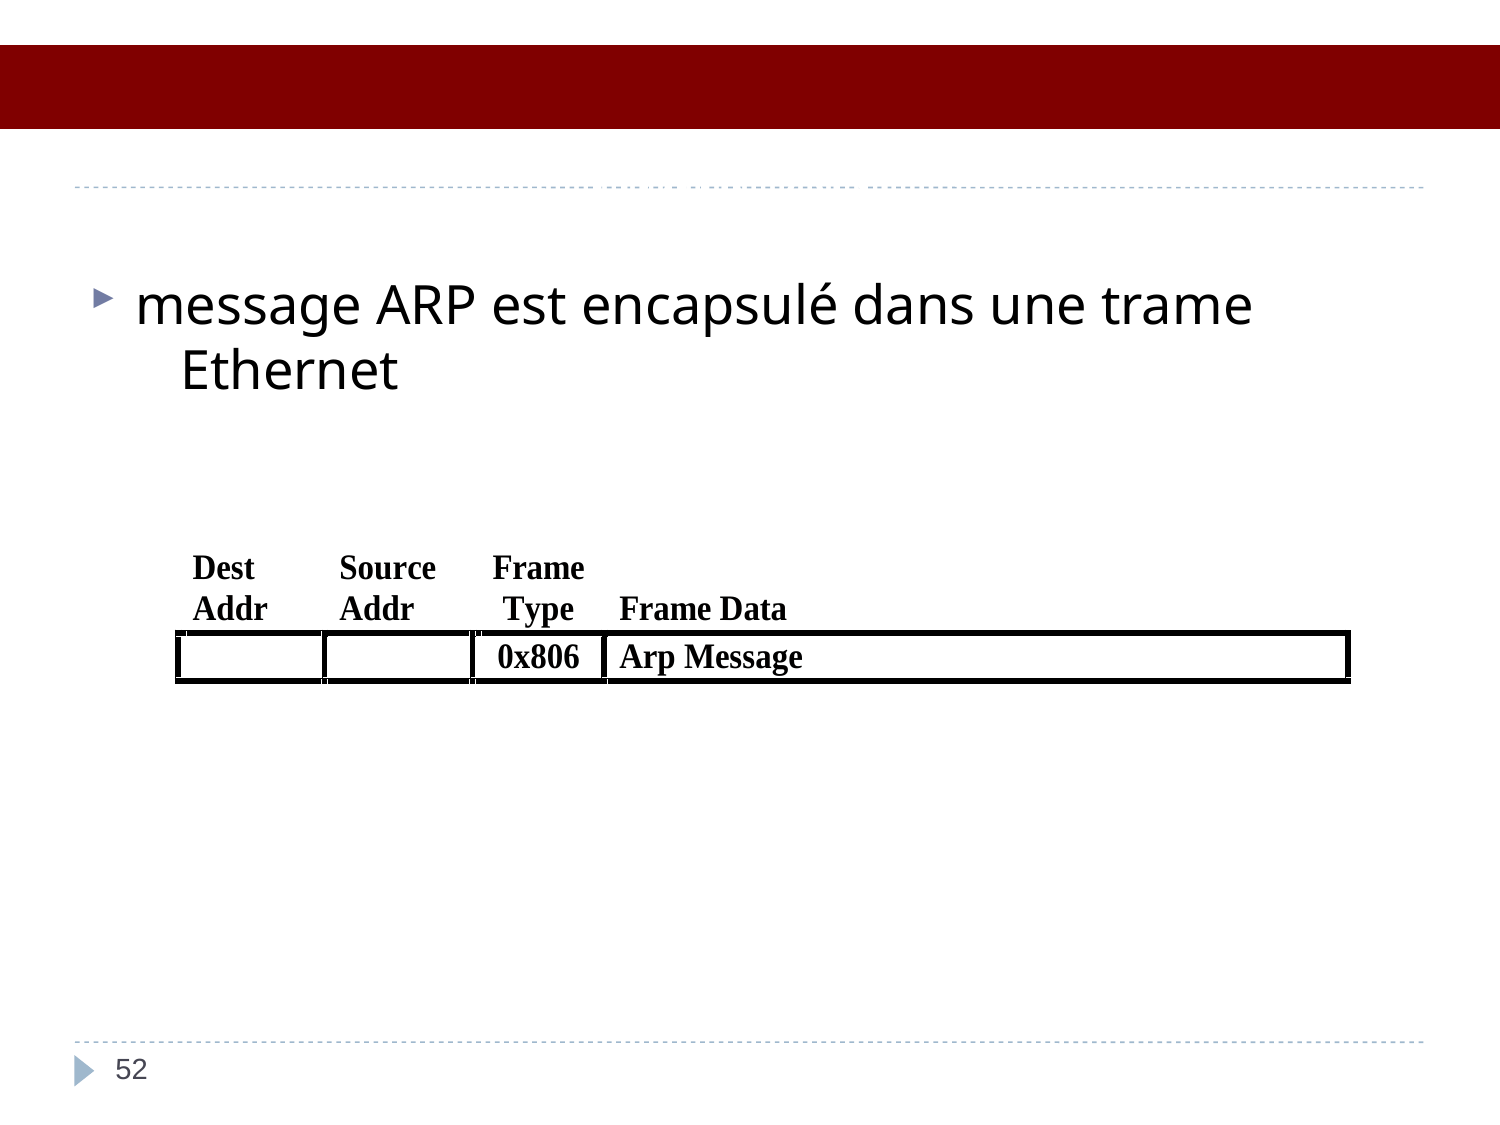

Trame ARP
# message ARP est encapsulé dans une trame Ethernet
52